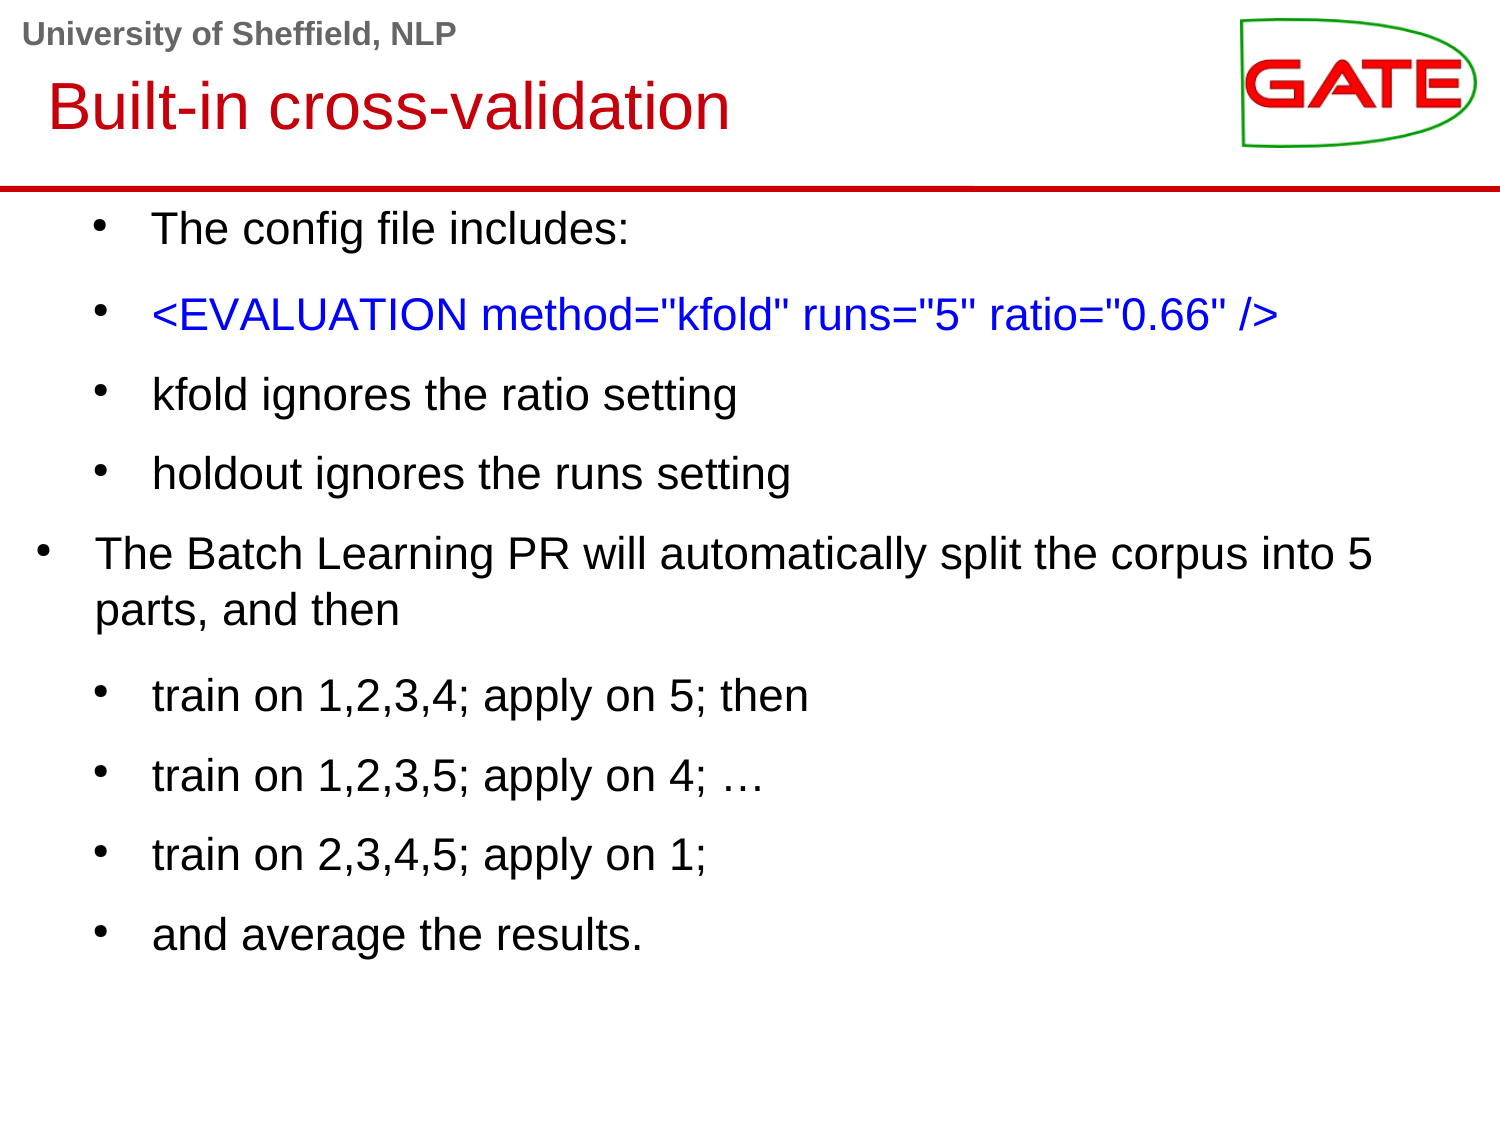

# Built-in cross-validation
The config file includes:
<EVALUATION method="kfold" runs="5" ratio="0.66" />
kfold ignores the ratio setting
holdout ignores the runs setting
The Batch Learning PR will automatically split the corpus into 5 parts, and then
train on 1,2,3,4; apply on 5; then
train on 1,2,3,5; apply on 4; …
train on 2,3,4,5; apply on 1;
and average the results.